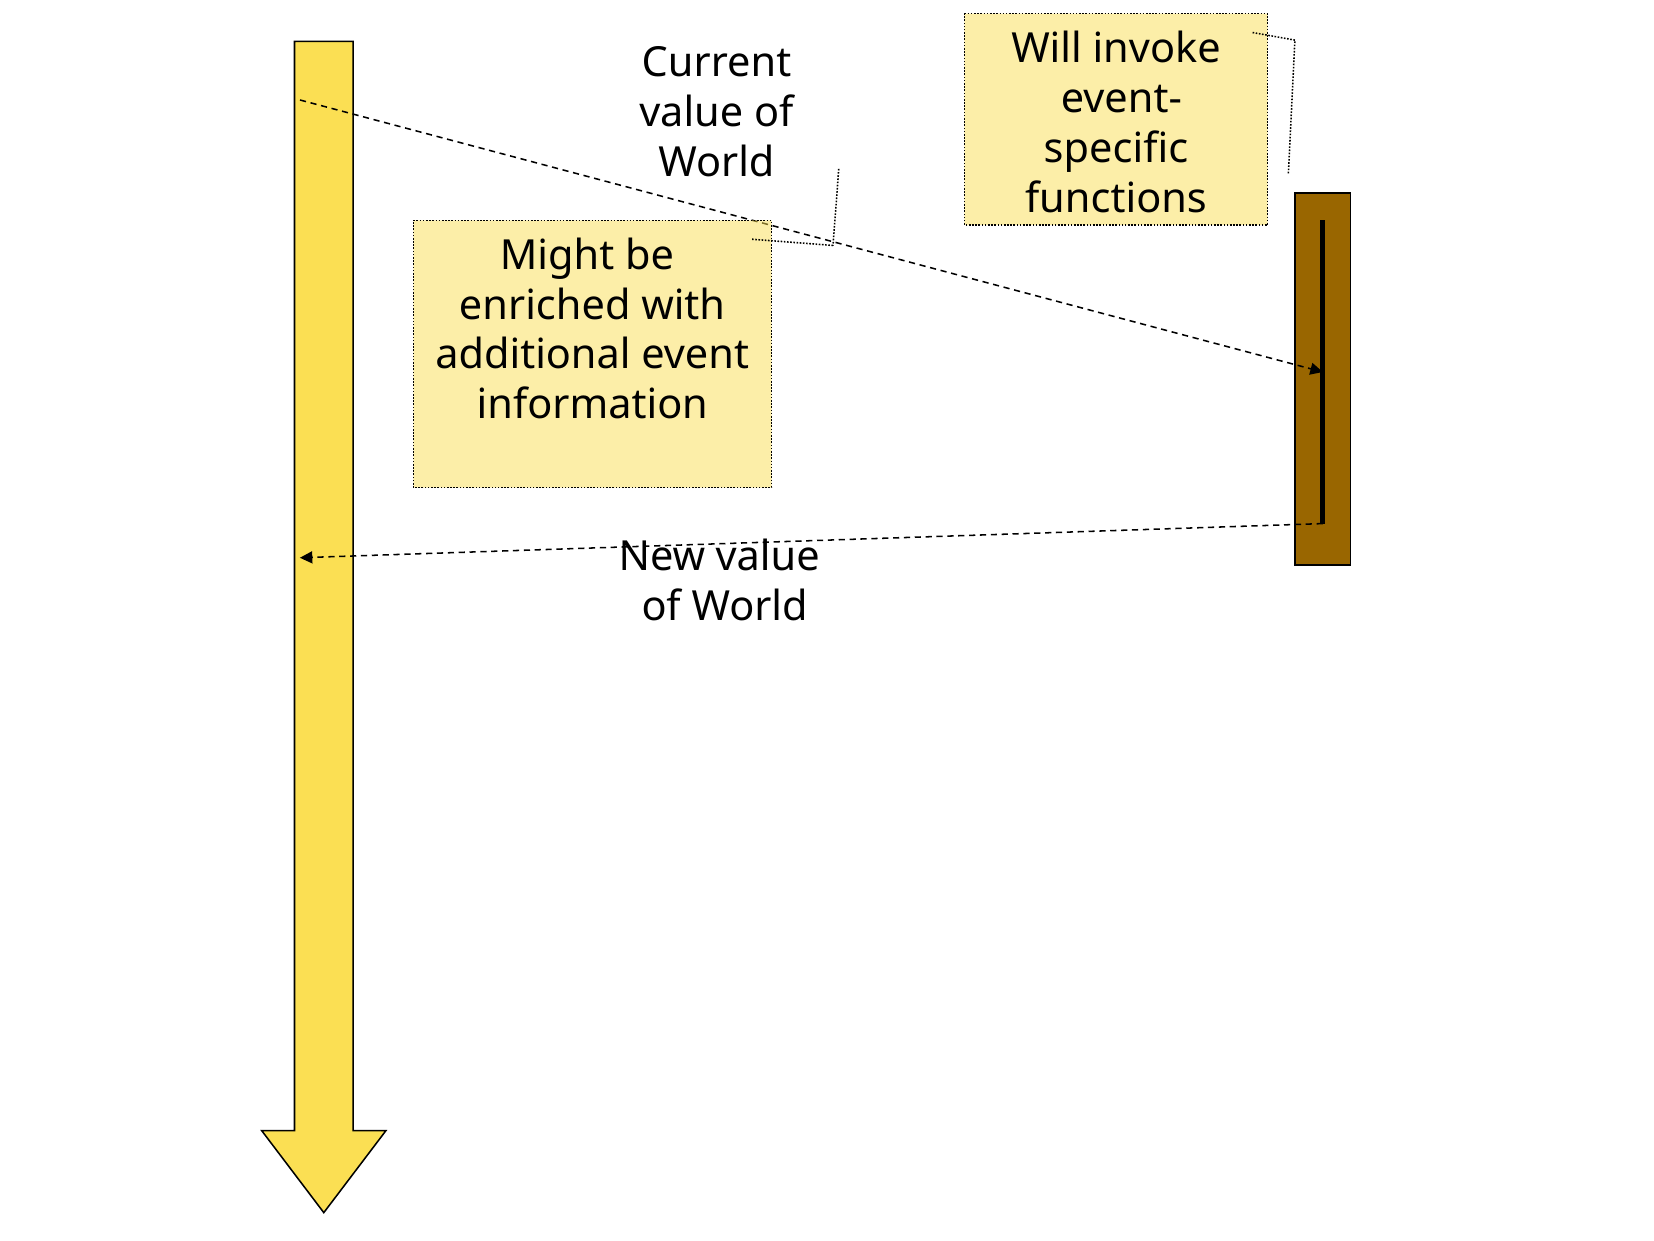

Will invoke
 event-specific functions
Current value of World
Might be
enriched with additional event information
New value
of World